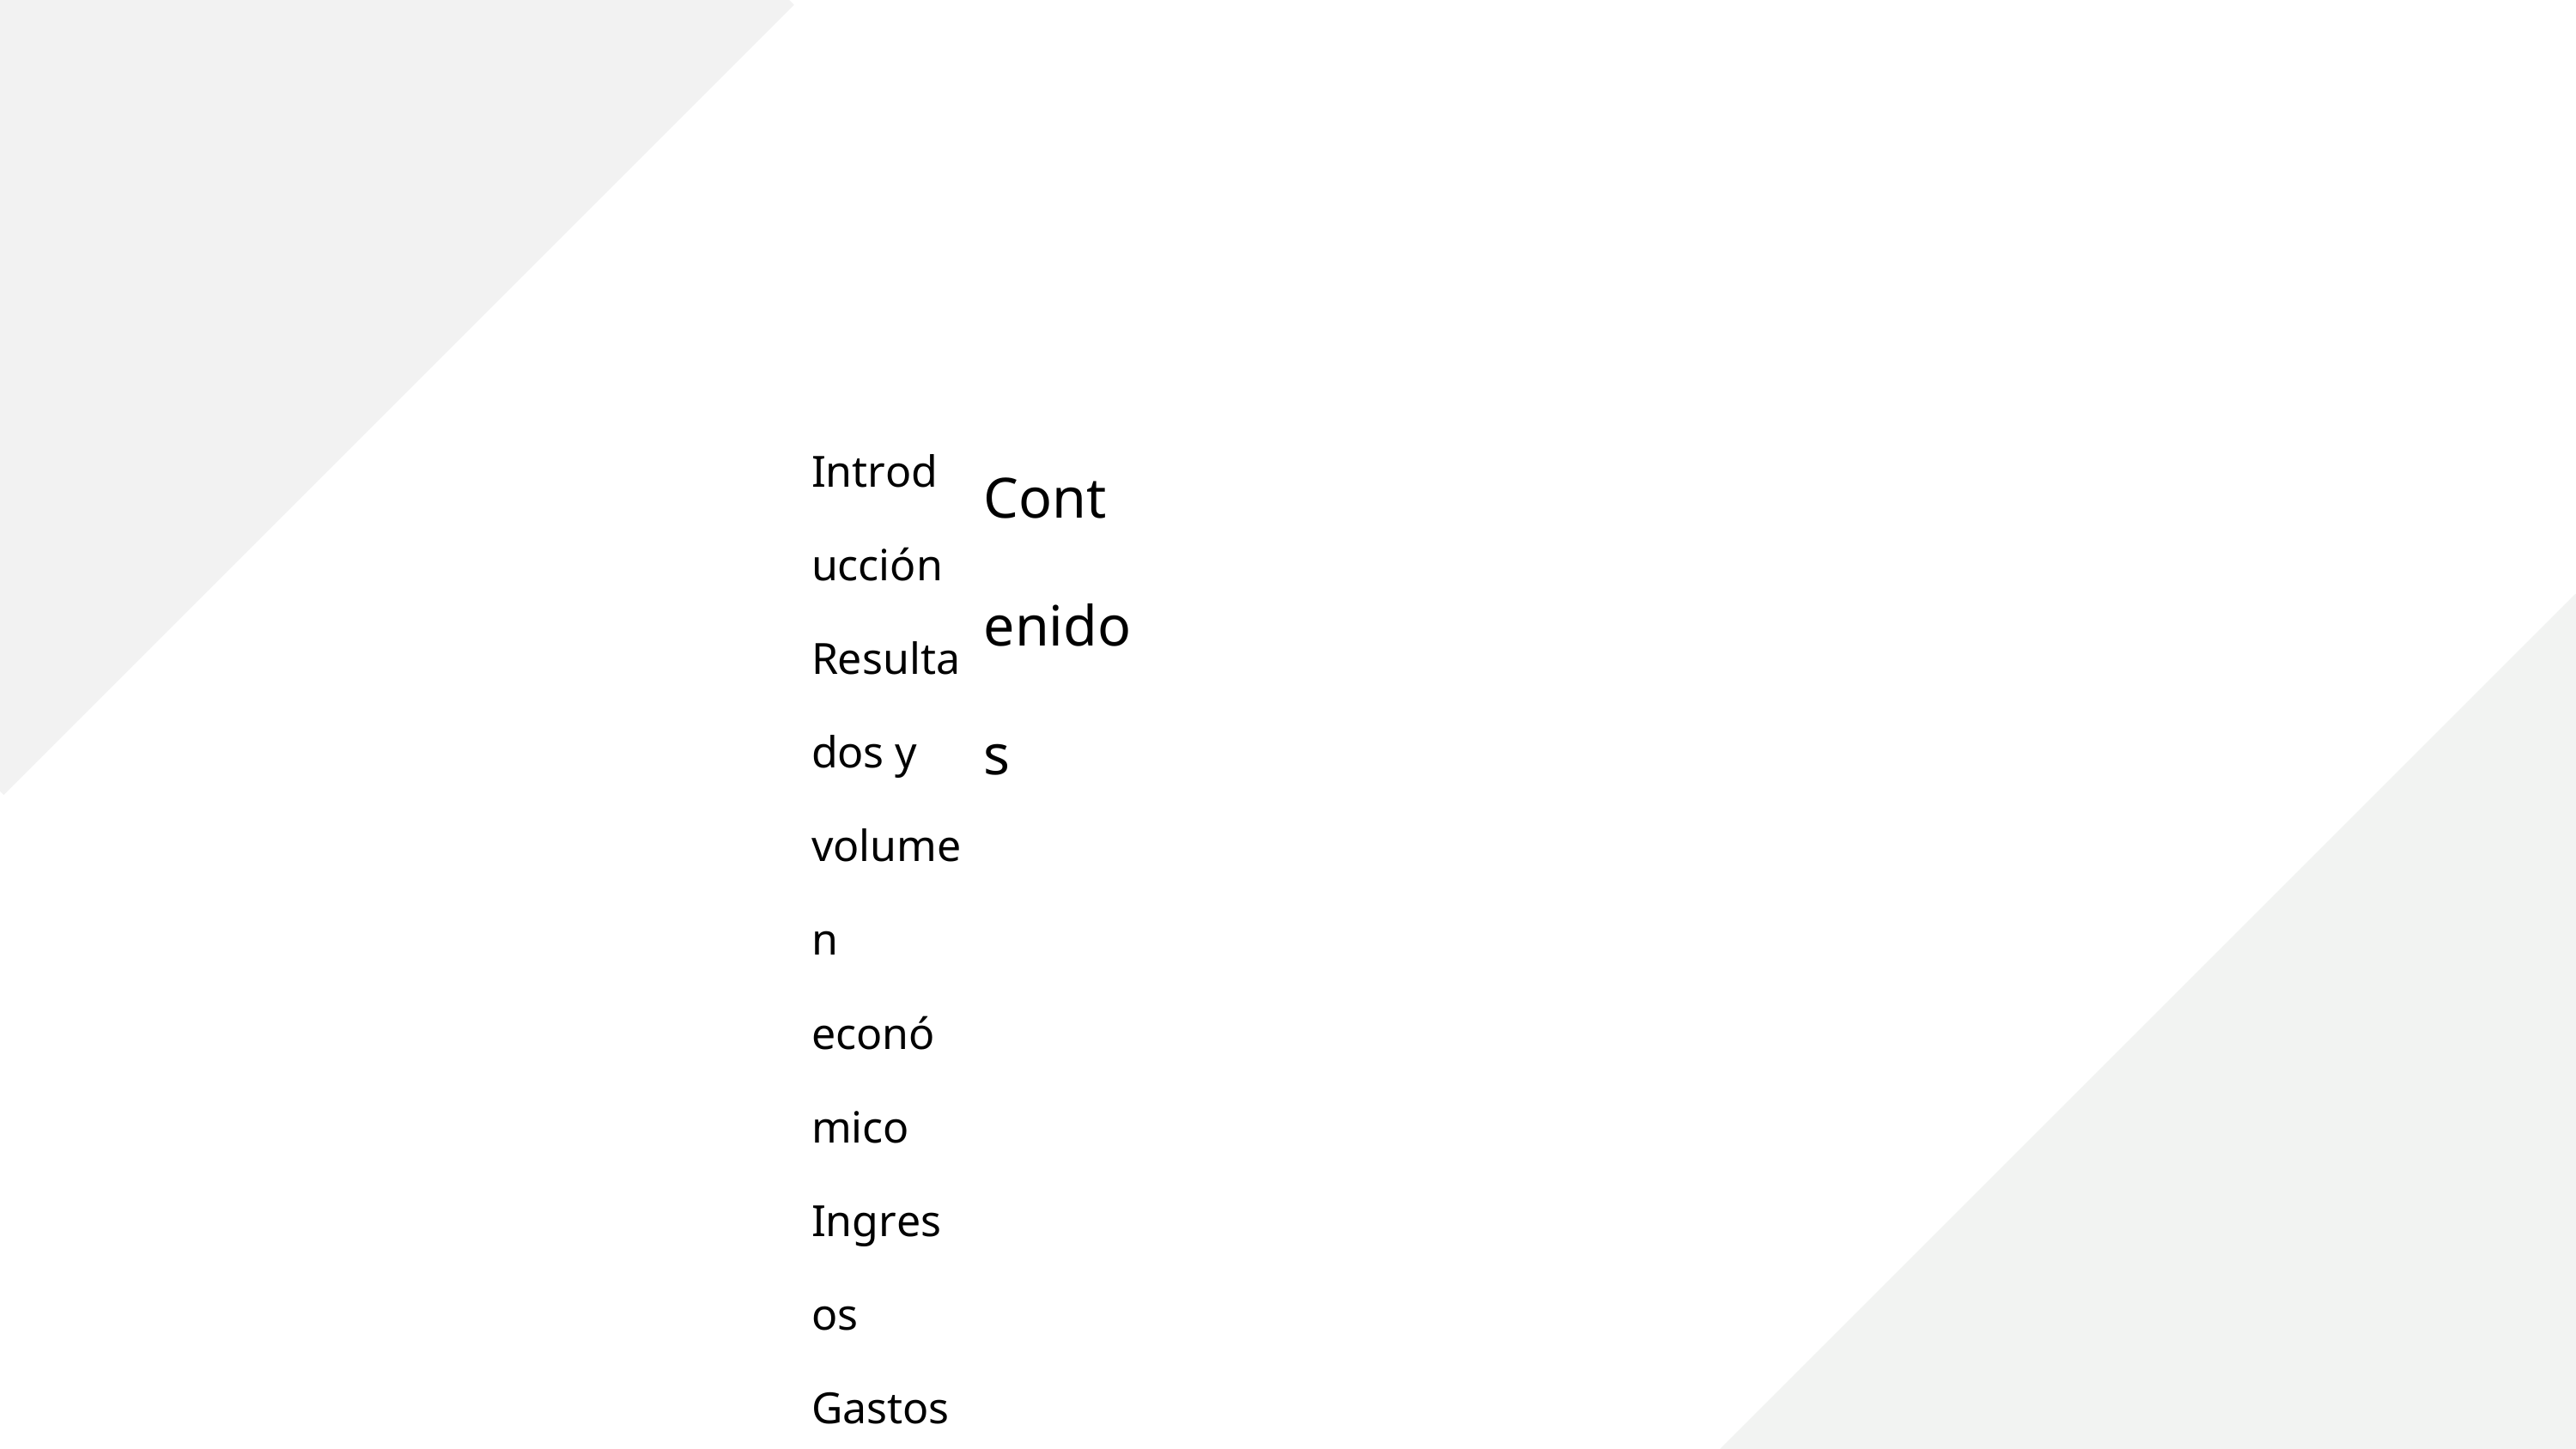

# Introducción
Resultados y volumen económico
Ingresos
Gastos
Balance
Análisis y recomendaciones
Contenidos
3
5
8
15
22
25